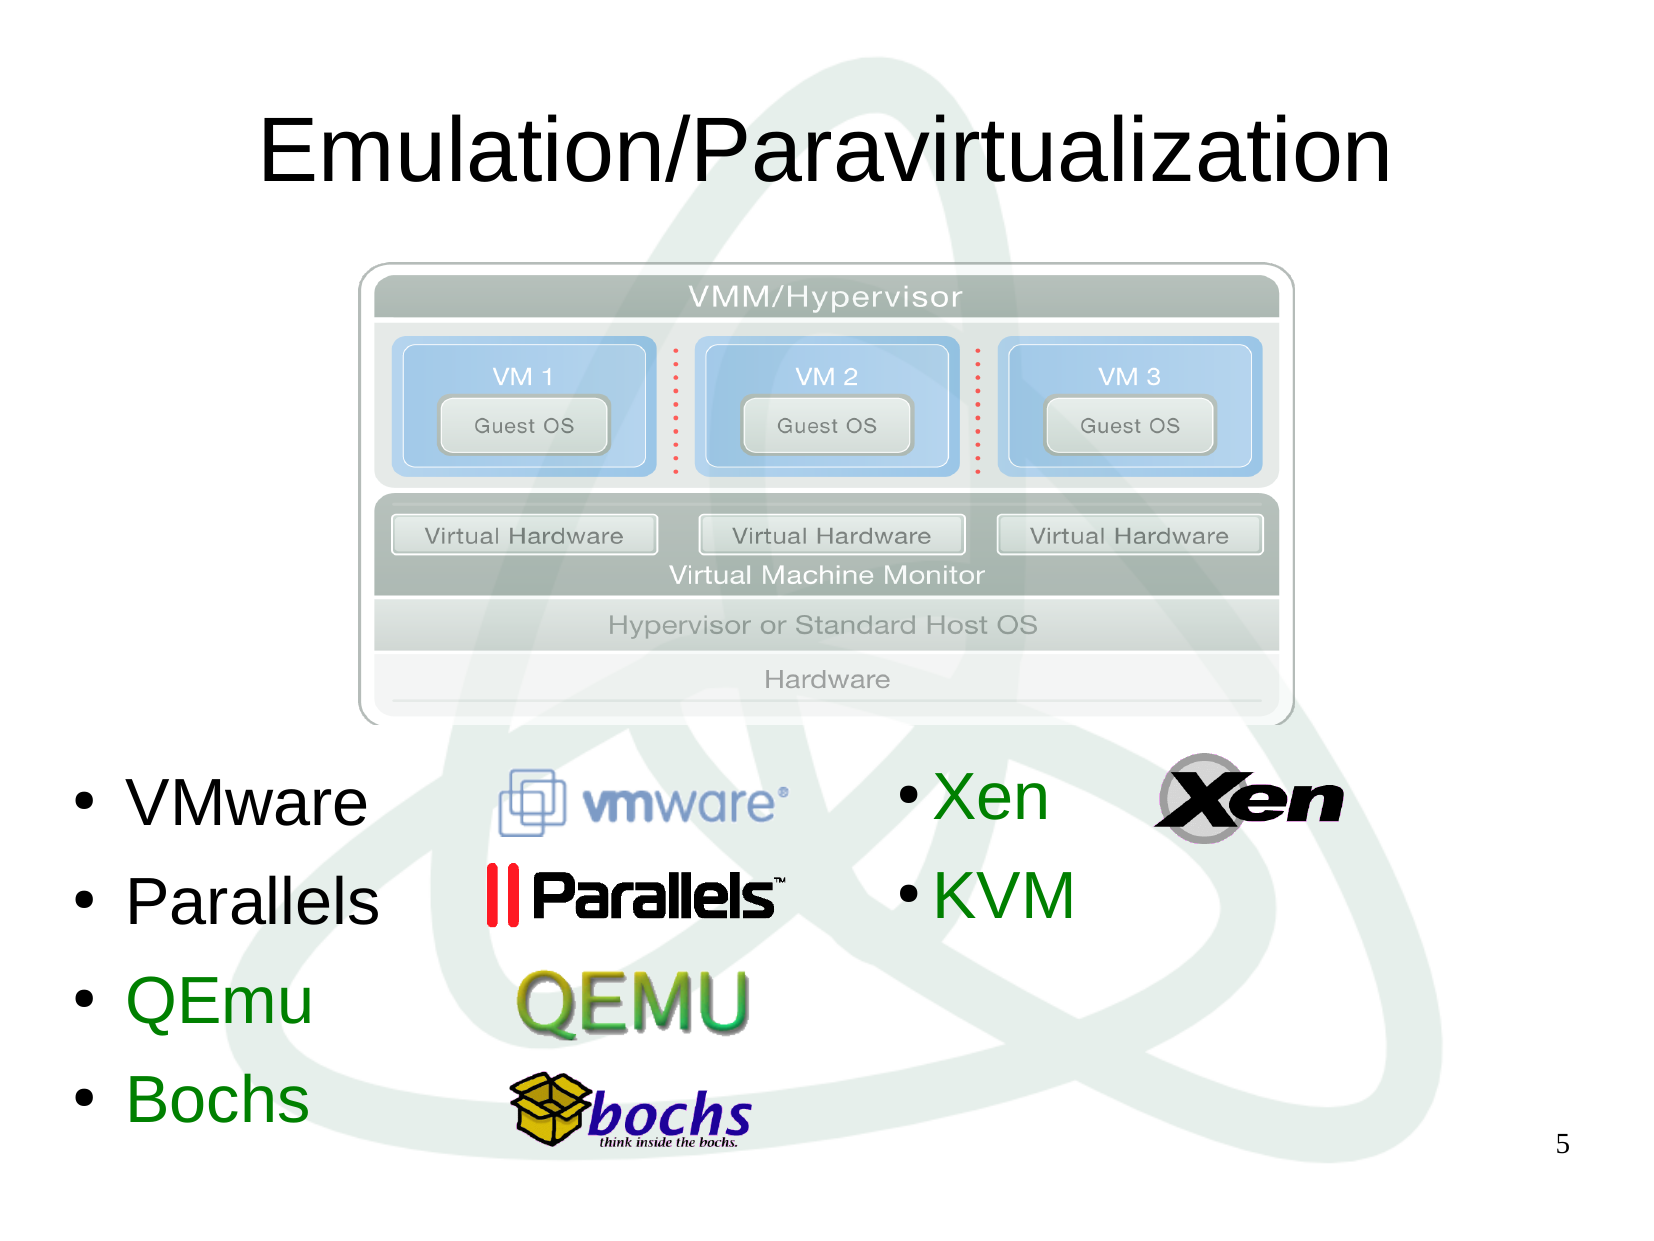

# Emulation/Paravirtualization
Xen
KVM
VMware
Parallels
QEmu
Bochs